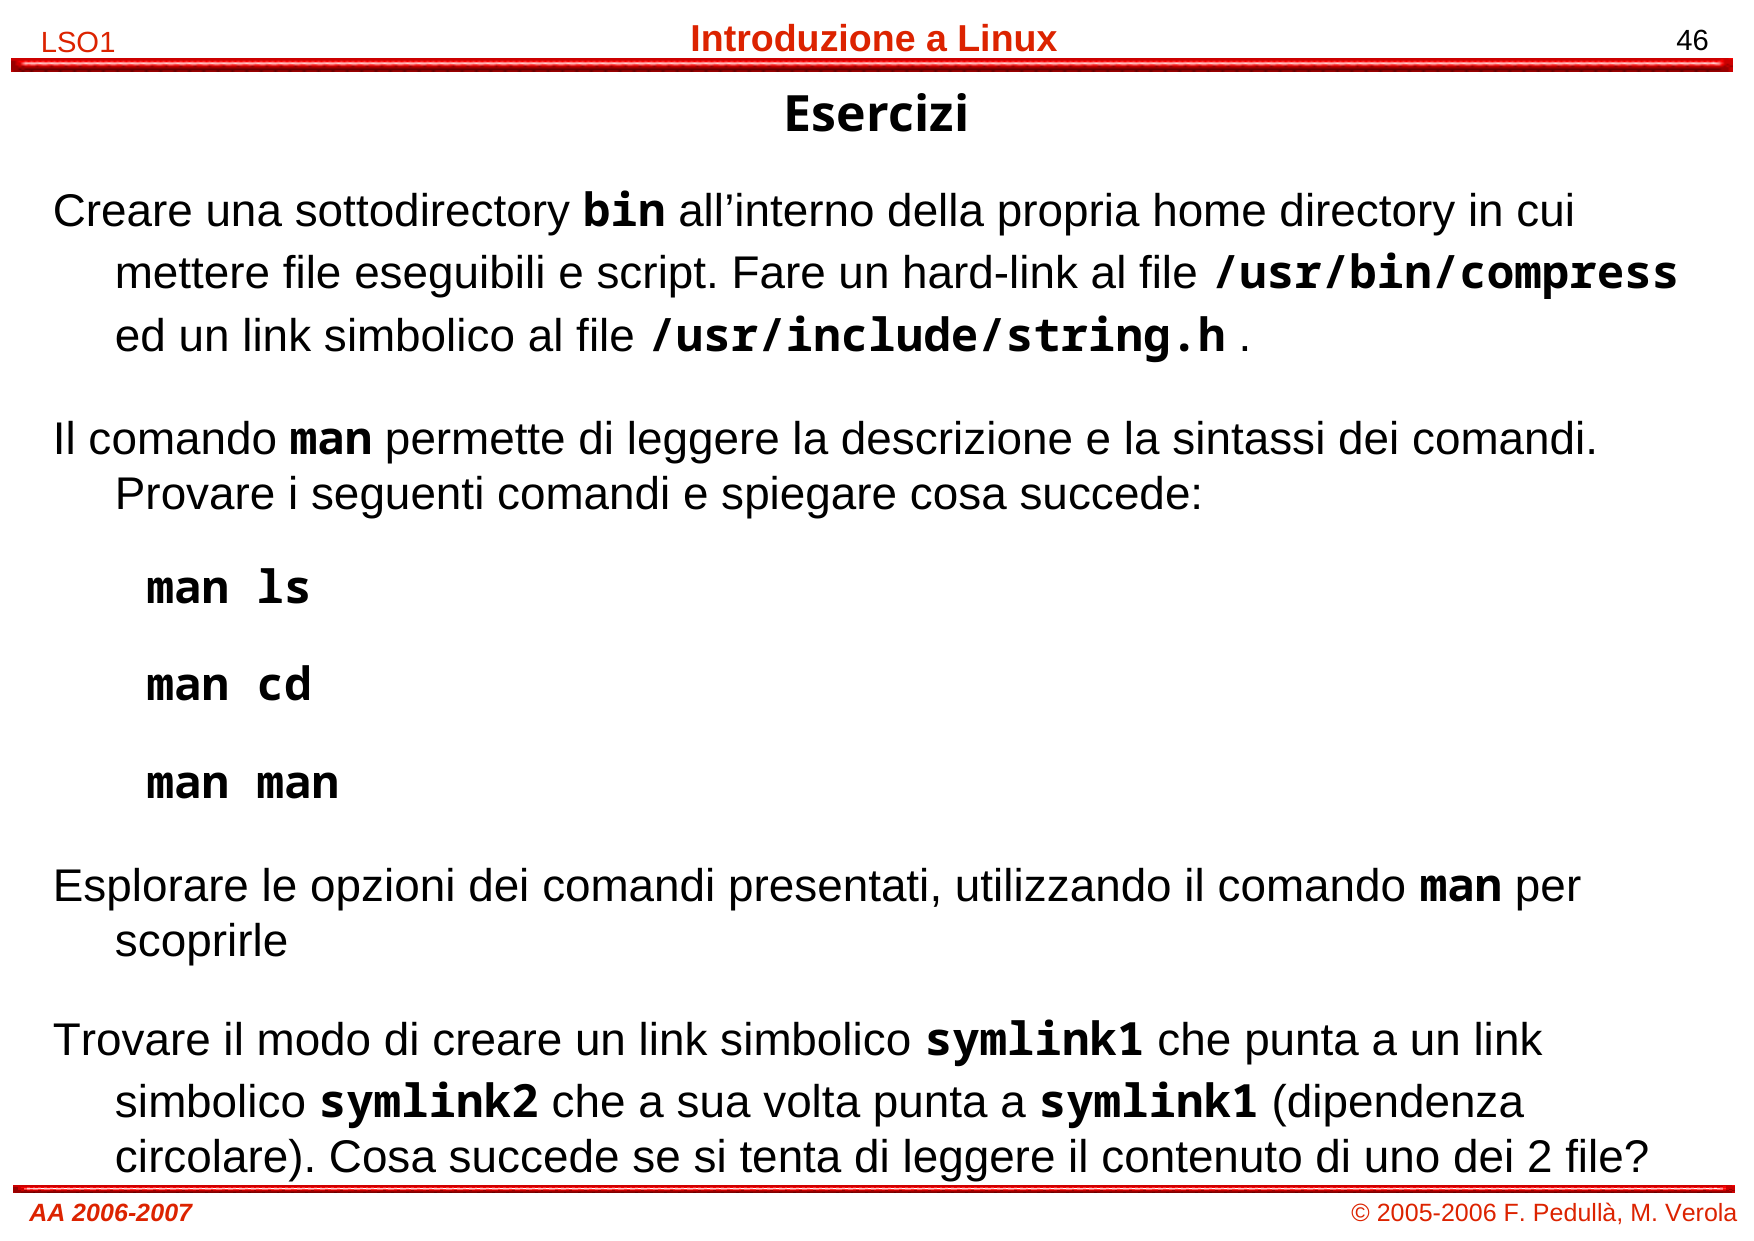

# Esercizi
Creare una sottodirectory bin all’interno della propria home directory in cui mettere file eseguibili e script. Fare un hard-link al file /usr/bin/compress ed un link simbolico al file /usr/include/string.h .
Il comando man permette di leggere la descrizione e la sintassi dei comandi. Provare i seguenti comandi e spiegare cosa succede:
man ls
man cd
man man
Esplorare le opzioni dei comandi presentati, utilizzando il comando man per scoprirle
Trovare il modo di creare un link simbolico symlink1 che punta a un link simbolico symlink2 che a sua volta punta a symlink1 (dipendenza circolare). Cosa succede se si tenta di leggere il contenuto di uno dei 2 file?